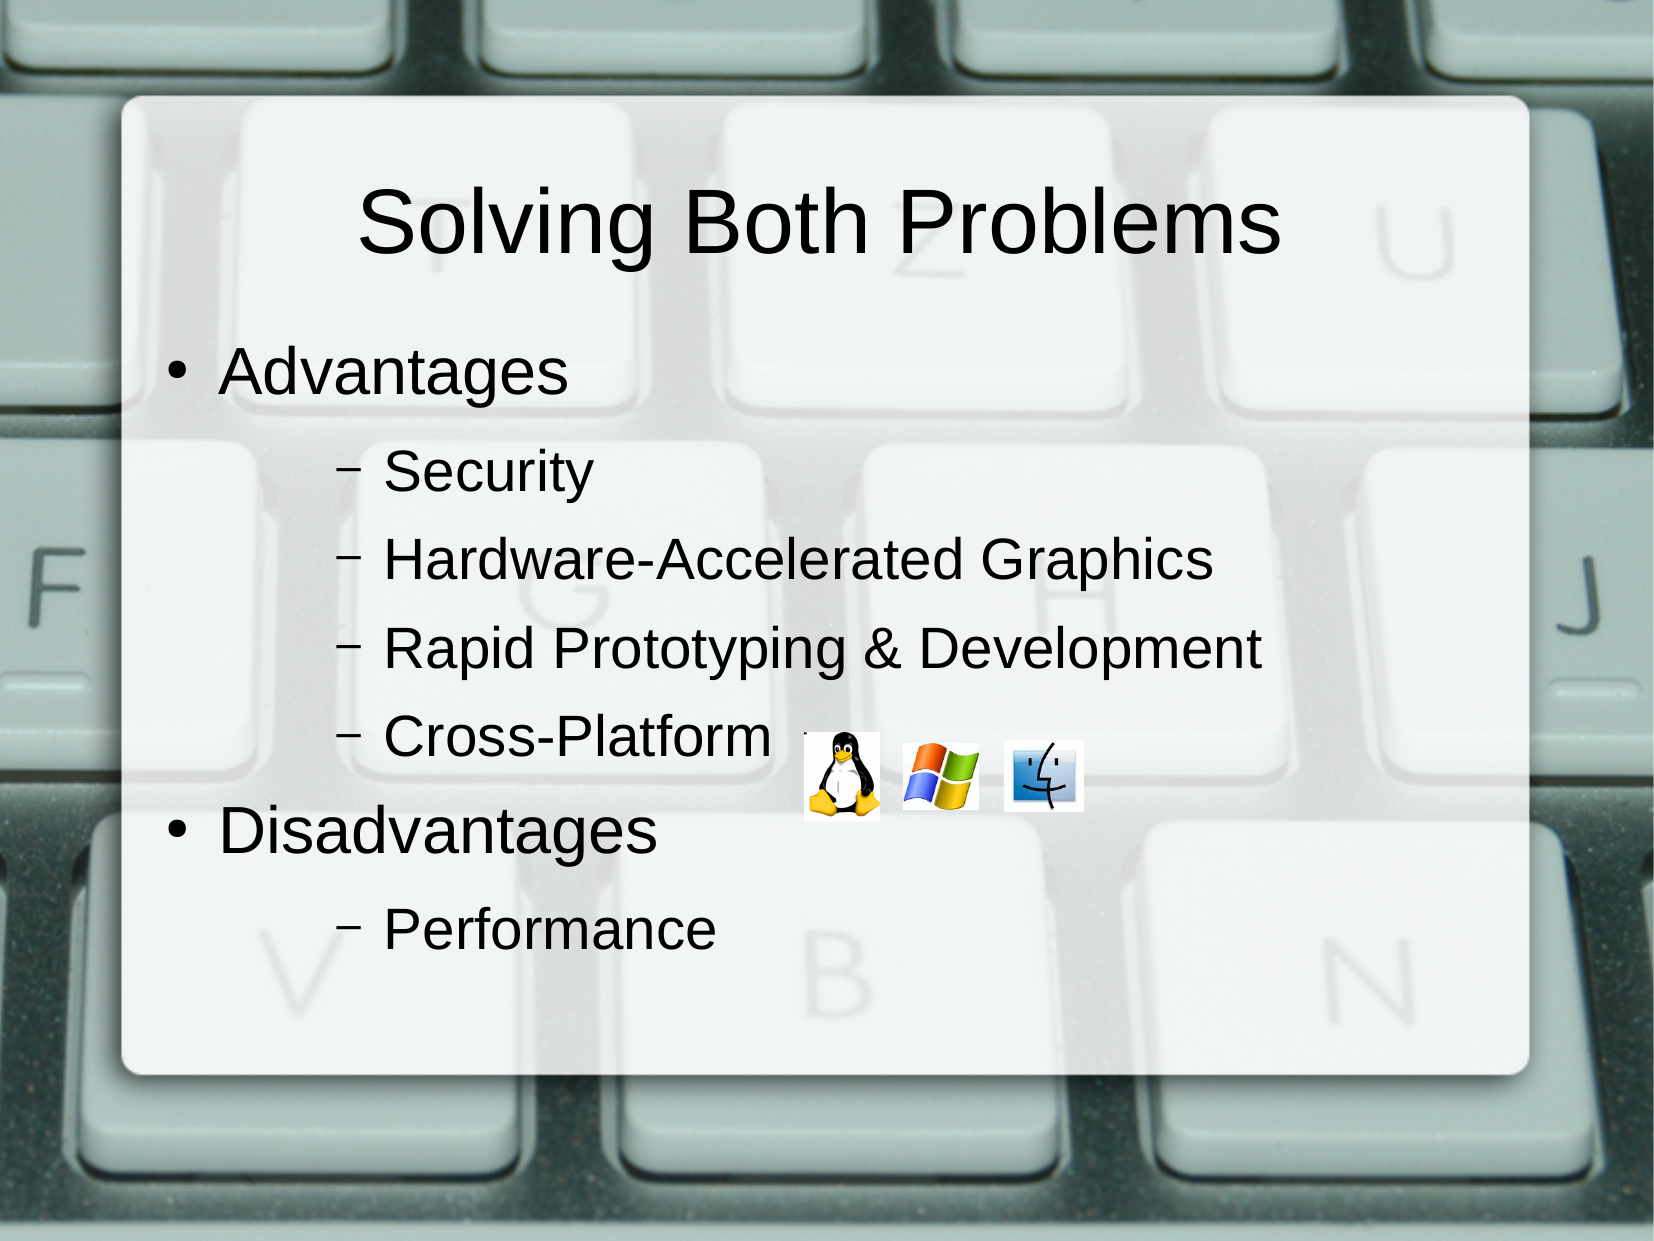

# Solving Both Problems
Advantages
Security
Hardware-Accelerated Graphics
Rapid Prototyping & Development
Cross-Platform
Disadvantages
Performance